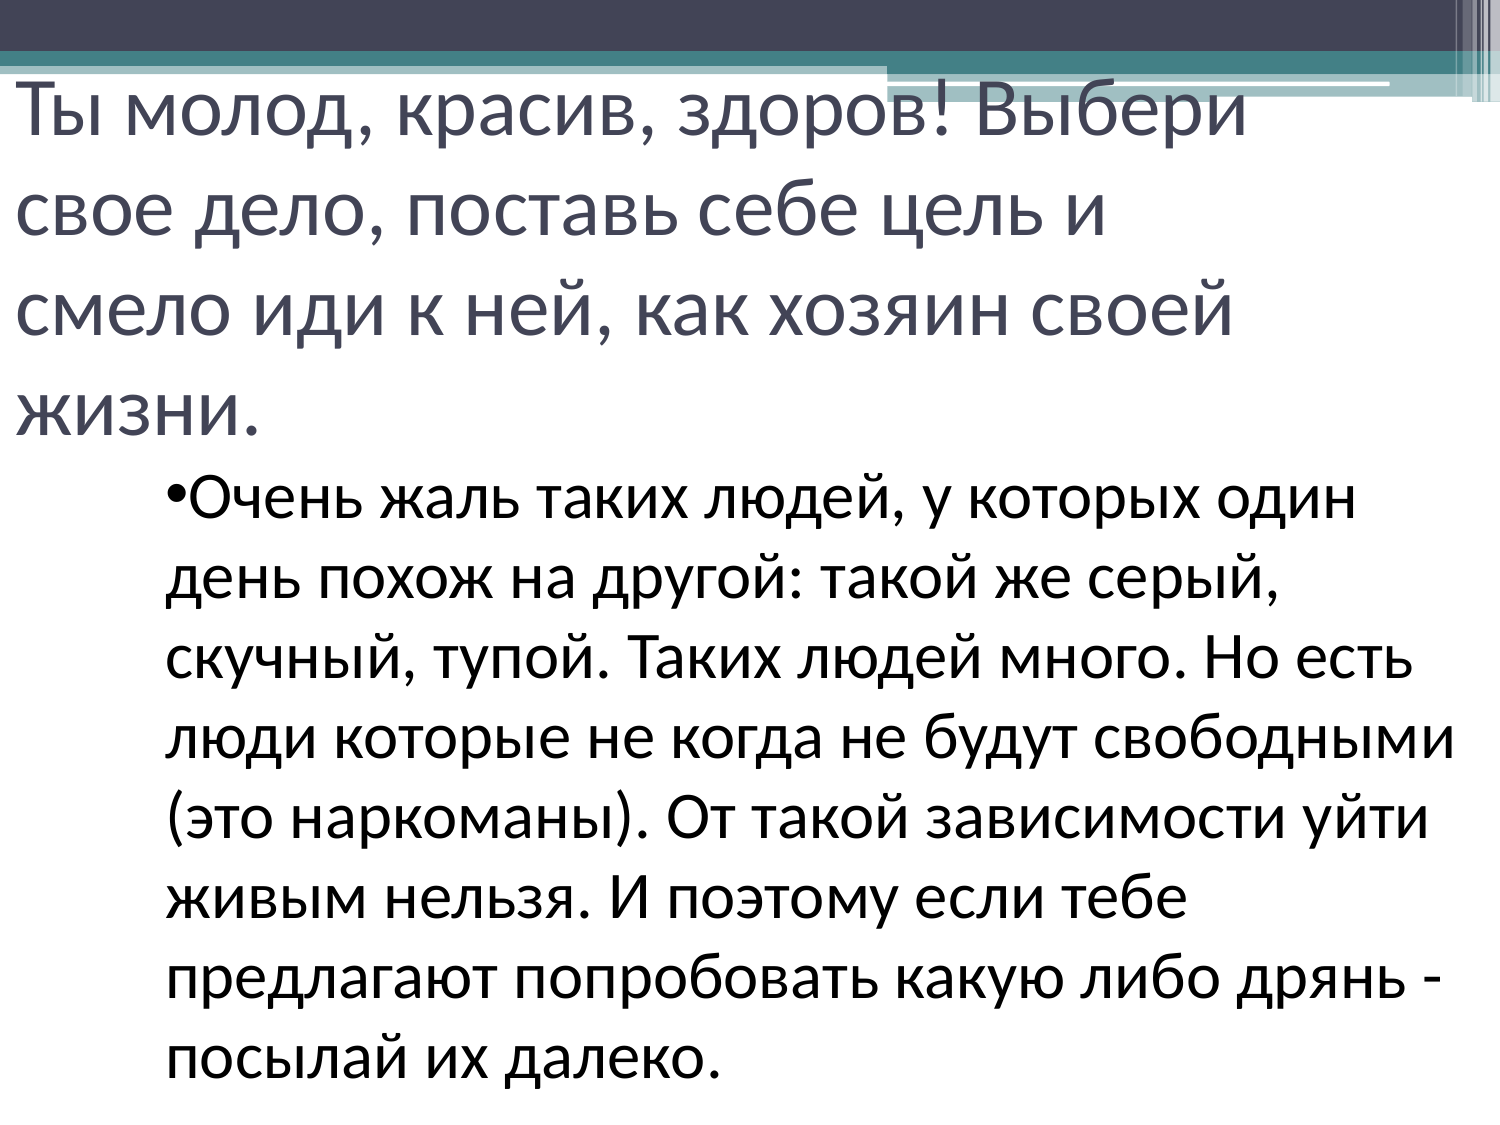

# Ты молод, красив, здоров! Выбери свое дело, поставь себе цель и смело иди к ней, как хозяин своей жизни.
Очень жаль таких людей, у которых один день похож на другой: такой же серый, скучный, тупой. Таких людей много. Но есть люди которые не когда не будут свободными (это наркоманы). От такой зависимости уйти живым нельзя. И поэтому если тебе предлагают попробовать какую либо дрянь - посылай их далеко.